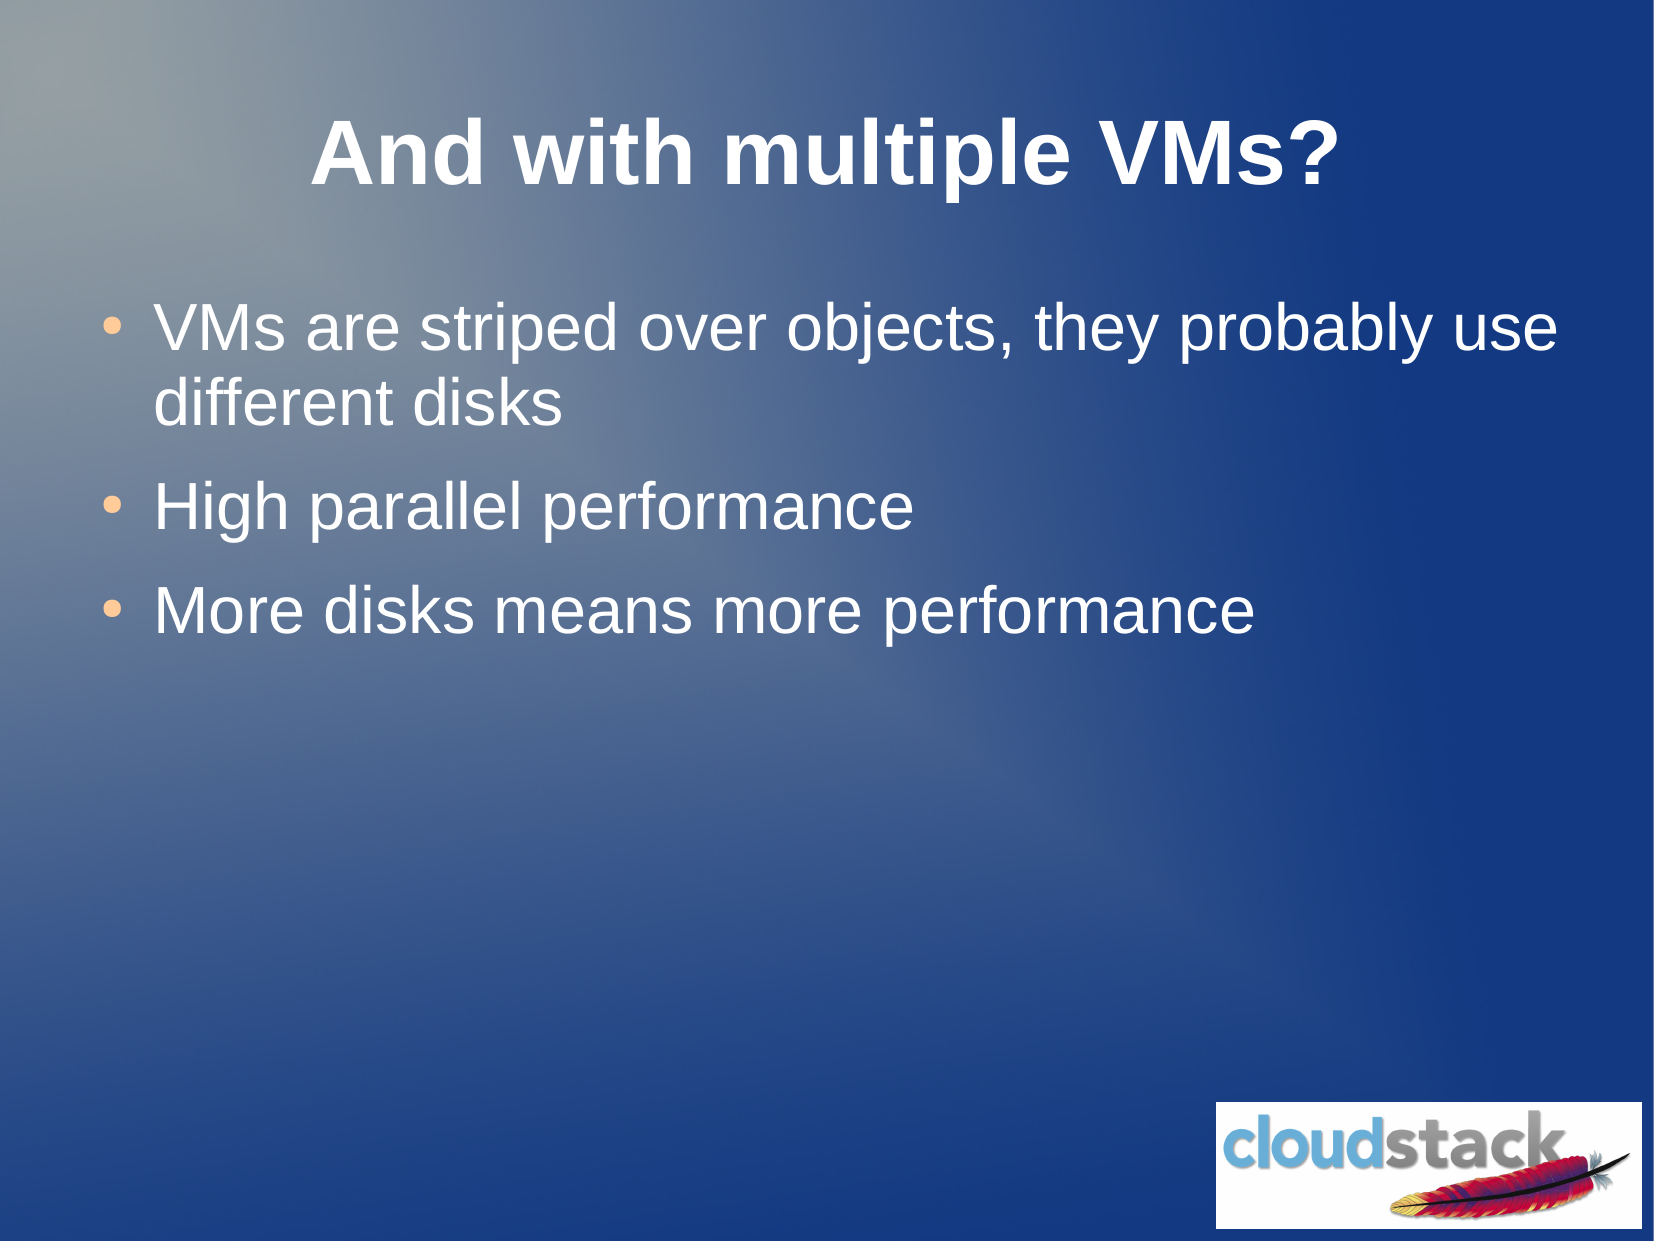

# And with multiple VMs?
VMs are striped over objects, they probably use different disks
High parallel performance
More disks means more performance